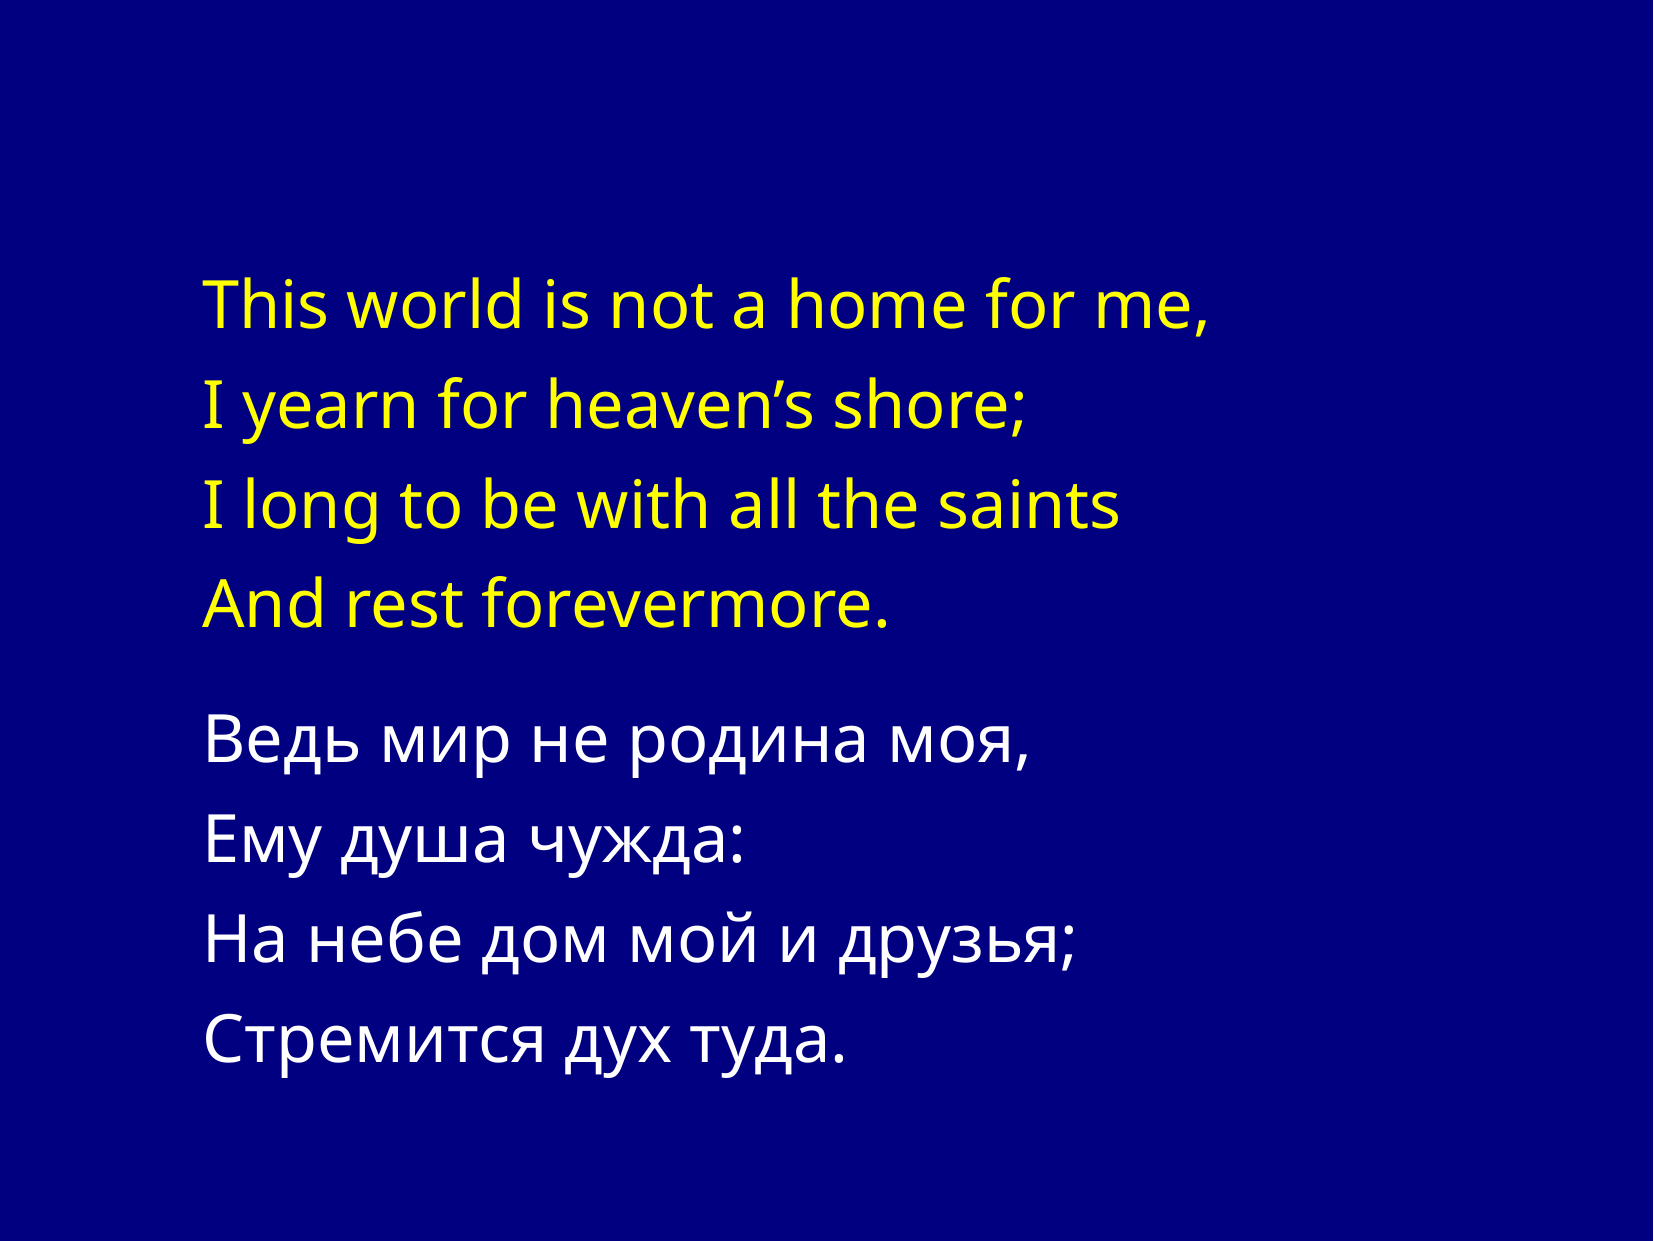

This world is not a home for me,
	I yearn for heaven’s shore;
	I long to be with all the saints
	And rest forevermore.
	Ведь мир не родина моя,
	Ему душа чужда:
	На небе дом мой и друзья;
	Стремится дух туда.